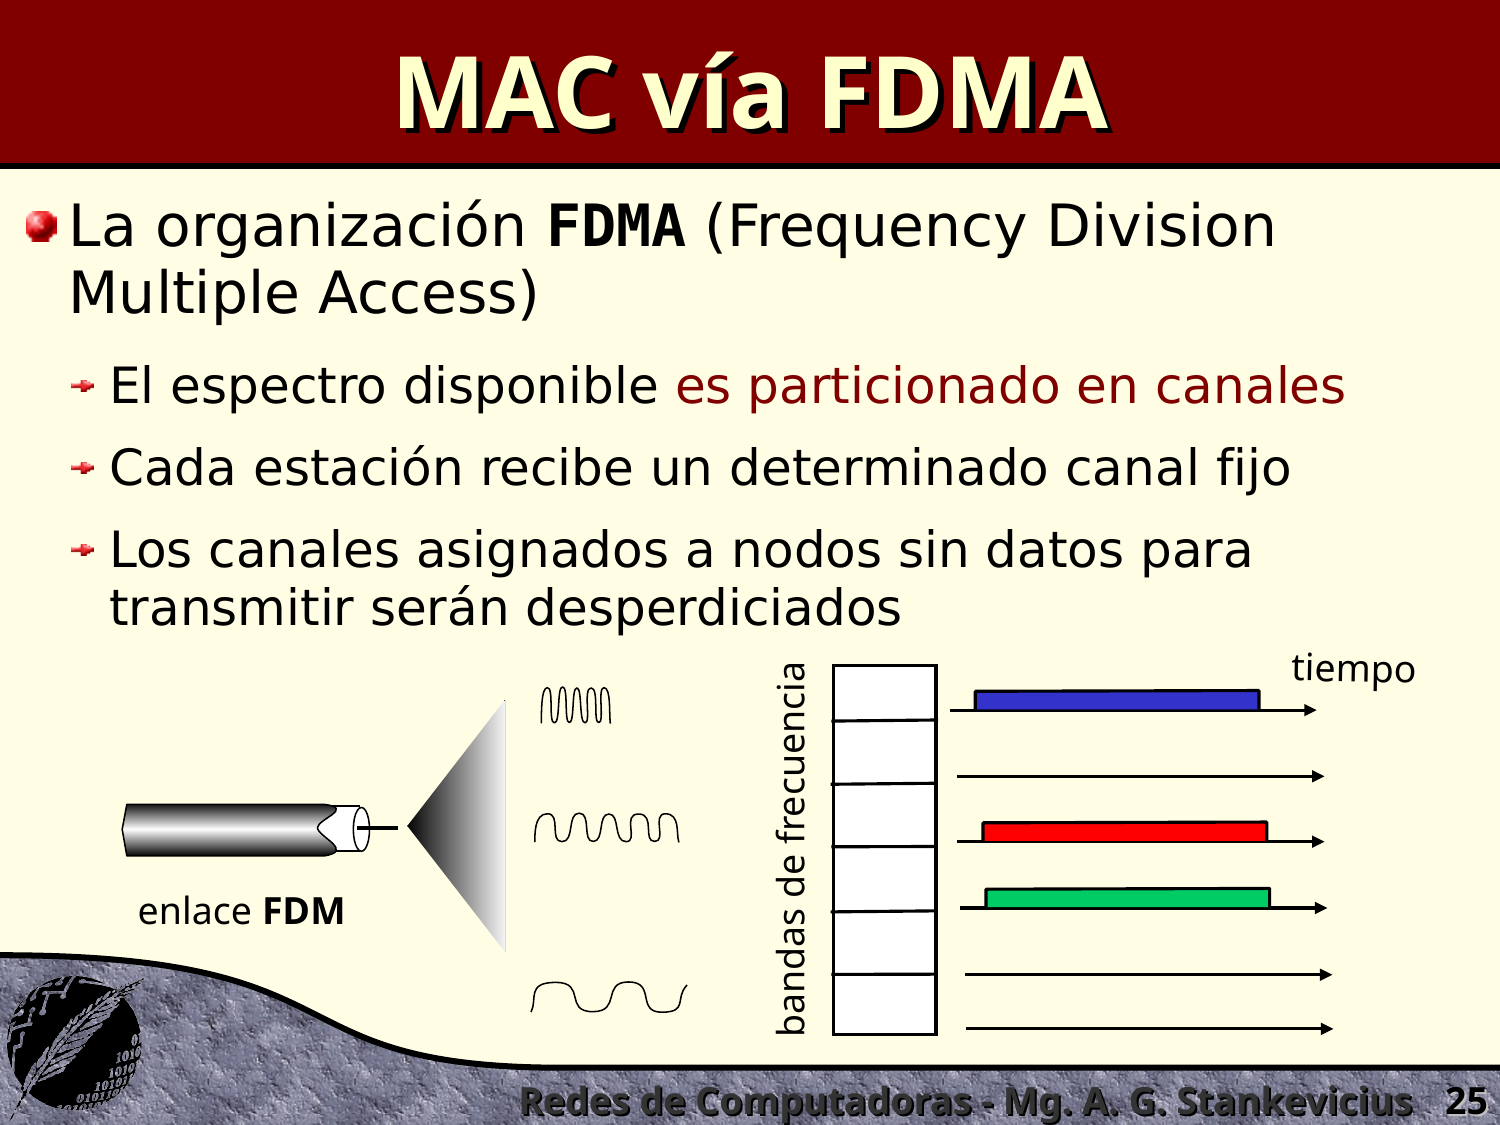

# MAC vía FDMA
La organización FDMA (Frequency Division Multiple Access)
El espectro disponible es particionado en canales
Cada estación recibe un determinado canal fijo
Los canales asignados a nodos sin datos para transmitir serán desperdiciados
tiempo
bandas de frecuencia
enlace FDM
25